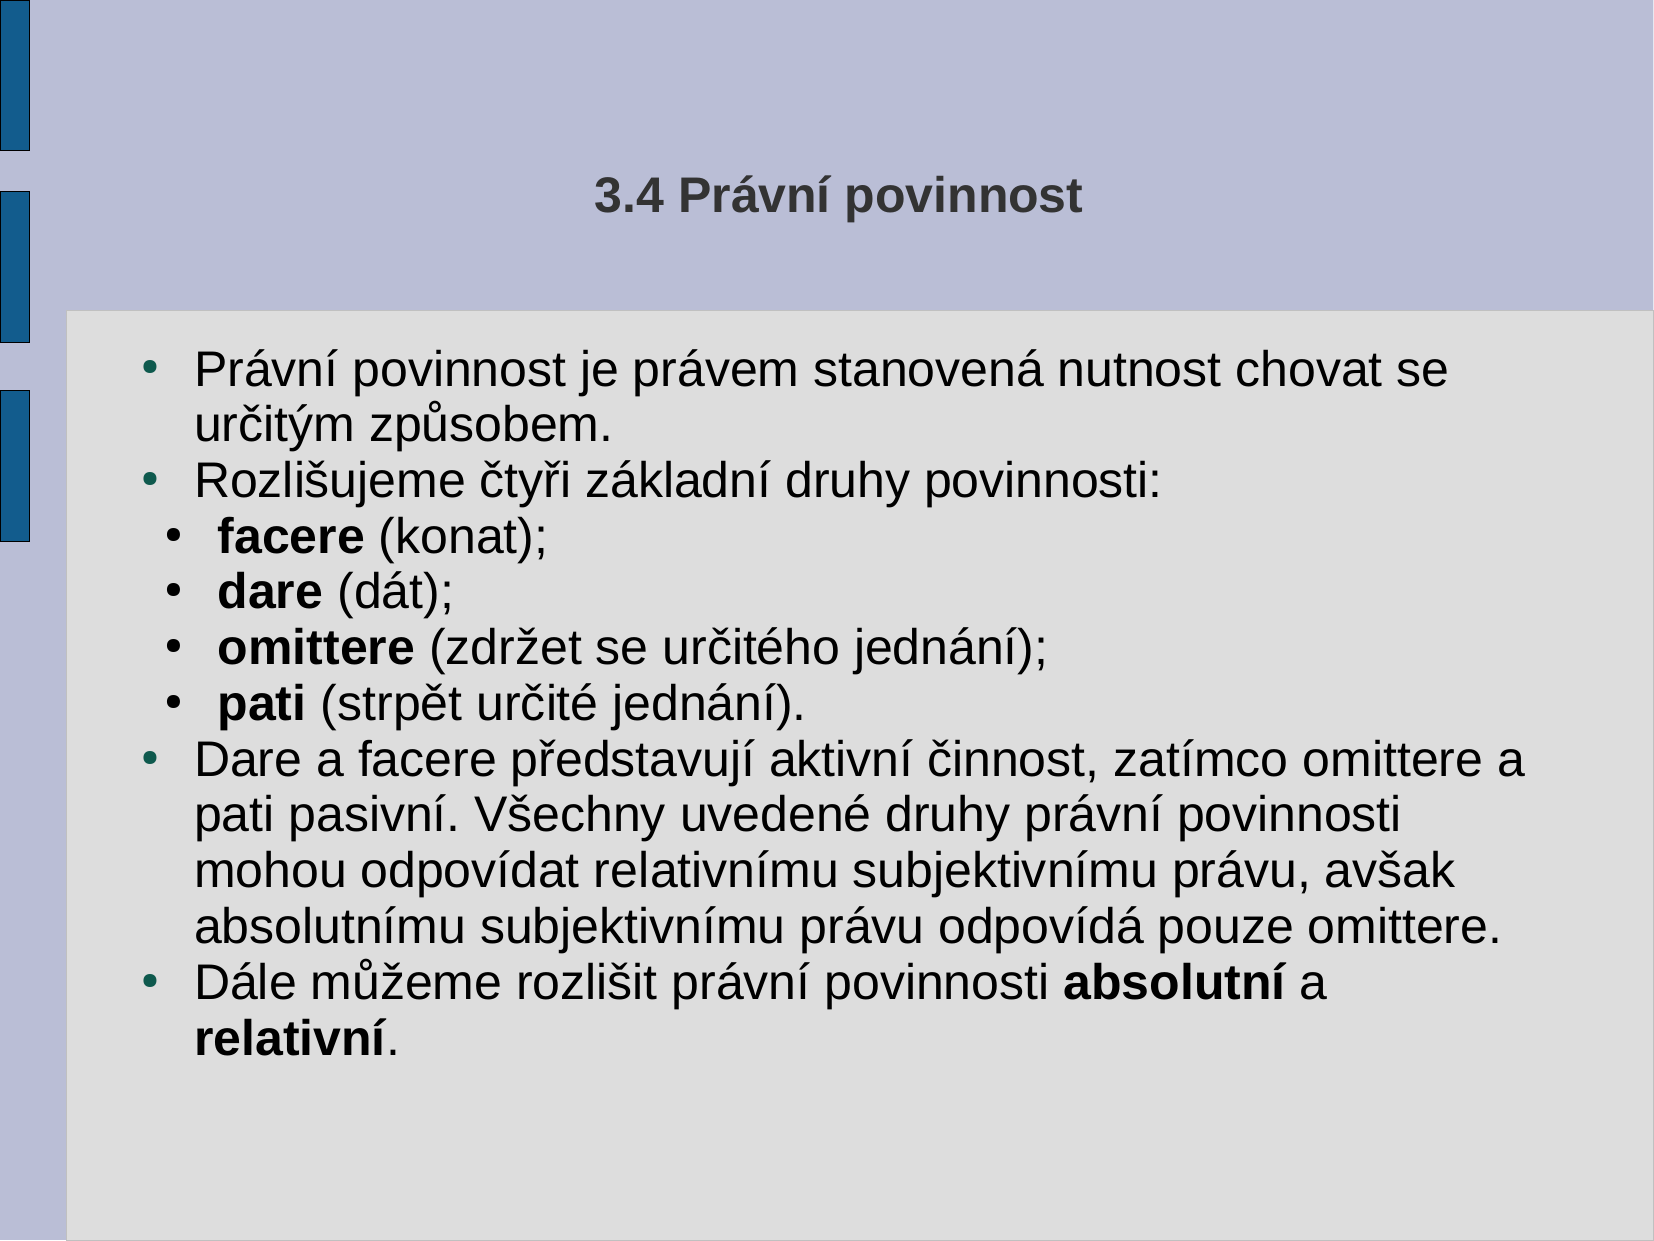

# 3.4 Právní povinnost
Právní povinnost je právem stanovená nutnost chovat se určitým způsobem.
Rozlišujeme čtyři základní druhy povinnosti:
facere (konat);
dare (dát);
omittere (zdržet se určitého jednání);
pati (strpět určité jednání).
Dare a facere představují aktivní činnost, zatímco omittere a pati pasivní. Všechny uvedené druhy právní povinnosti mohou odpovídat relativnímu subjektivnímu právu, avšak absolutnímu subjektivnímu právu odpovídá pouze omittere.
Dále můžeme rozlišit právní povinnosti absolutní a relativní.